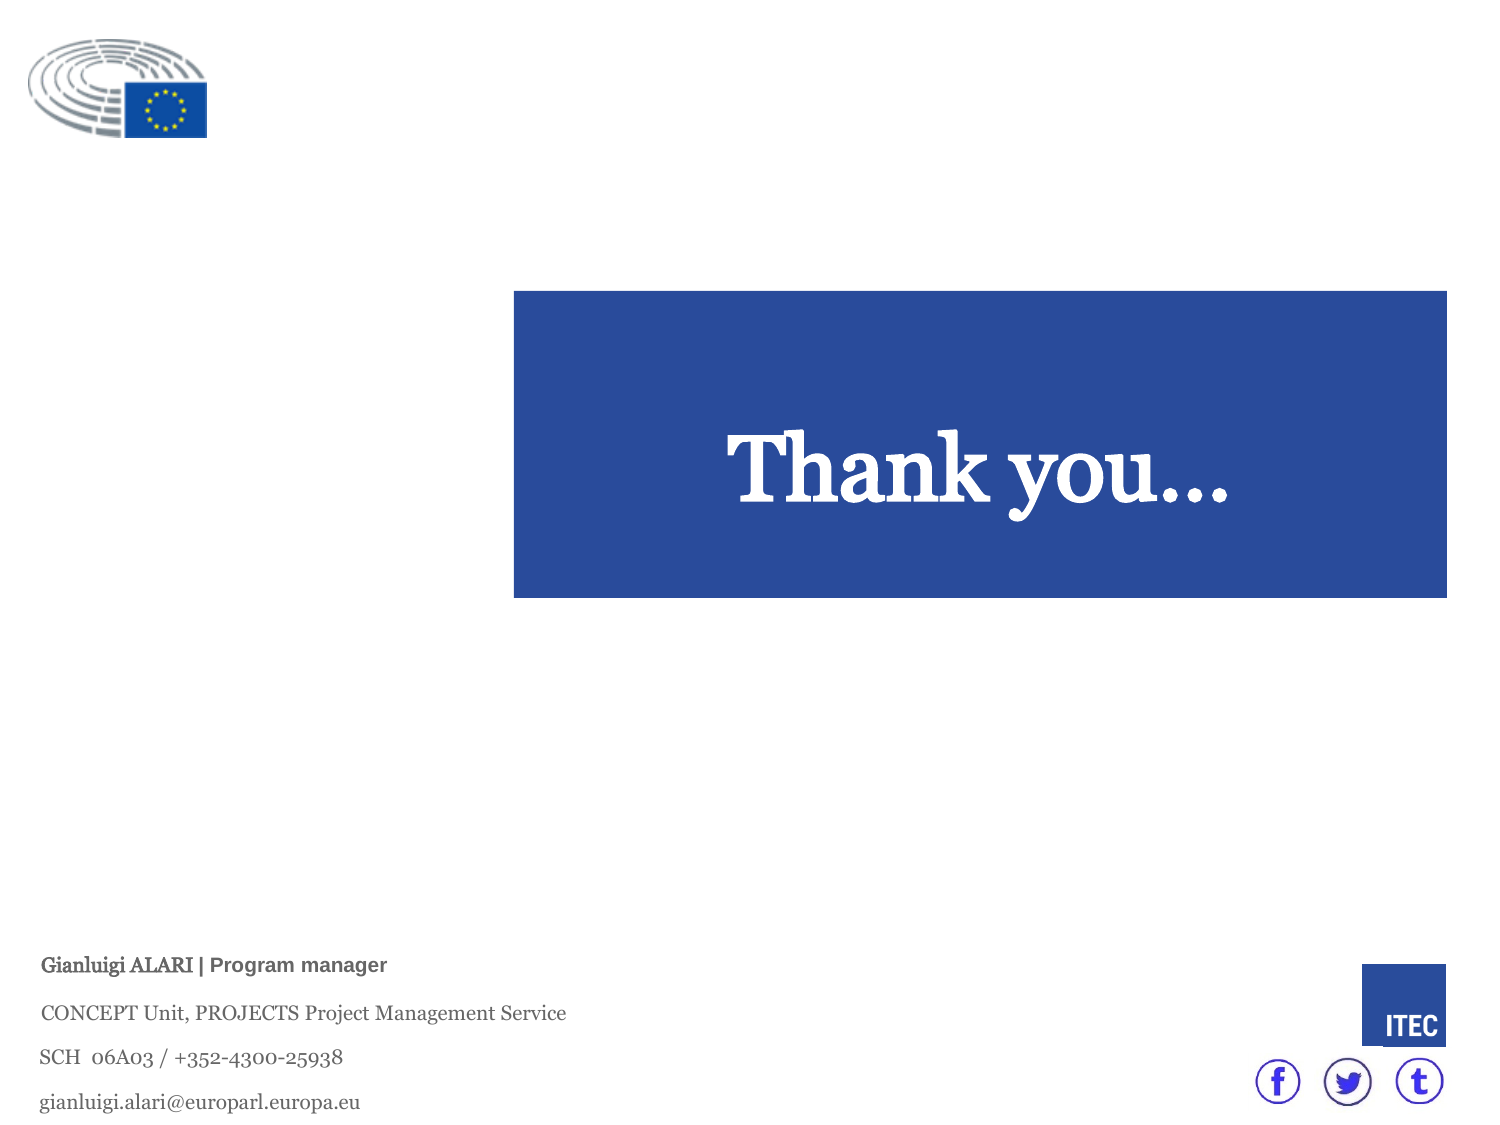

# Gianluigi ALARI | Program manager
CONCEPT Unit, PROJECTS Project Management Service
SCH 06A03 / +352-4300-25938
gianluigi.alari@europarl.europa.eu